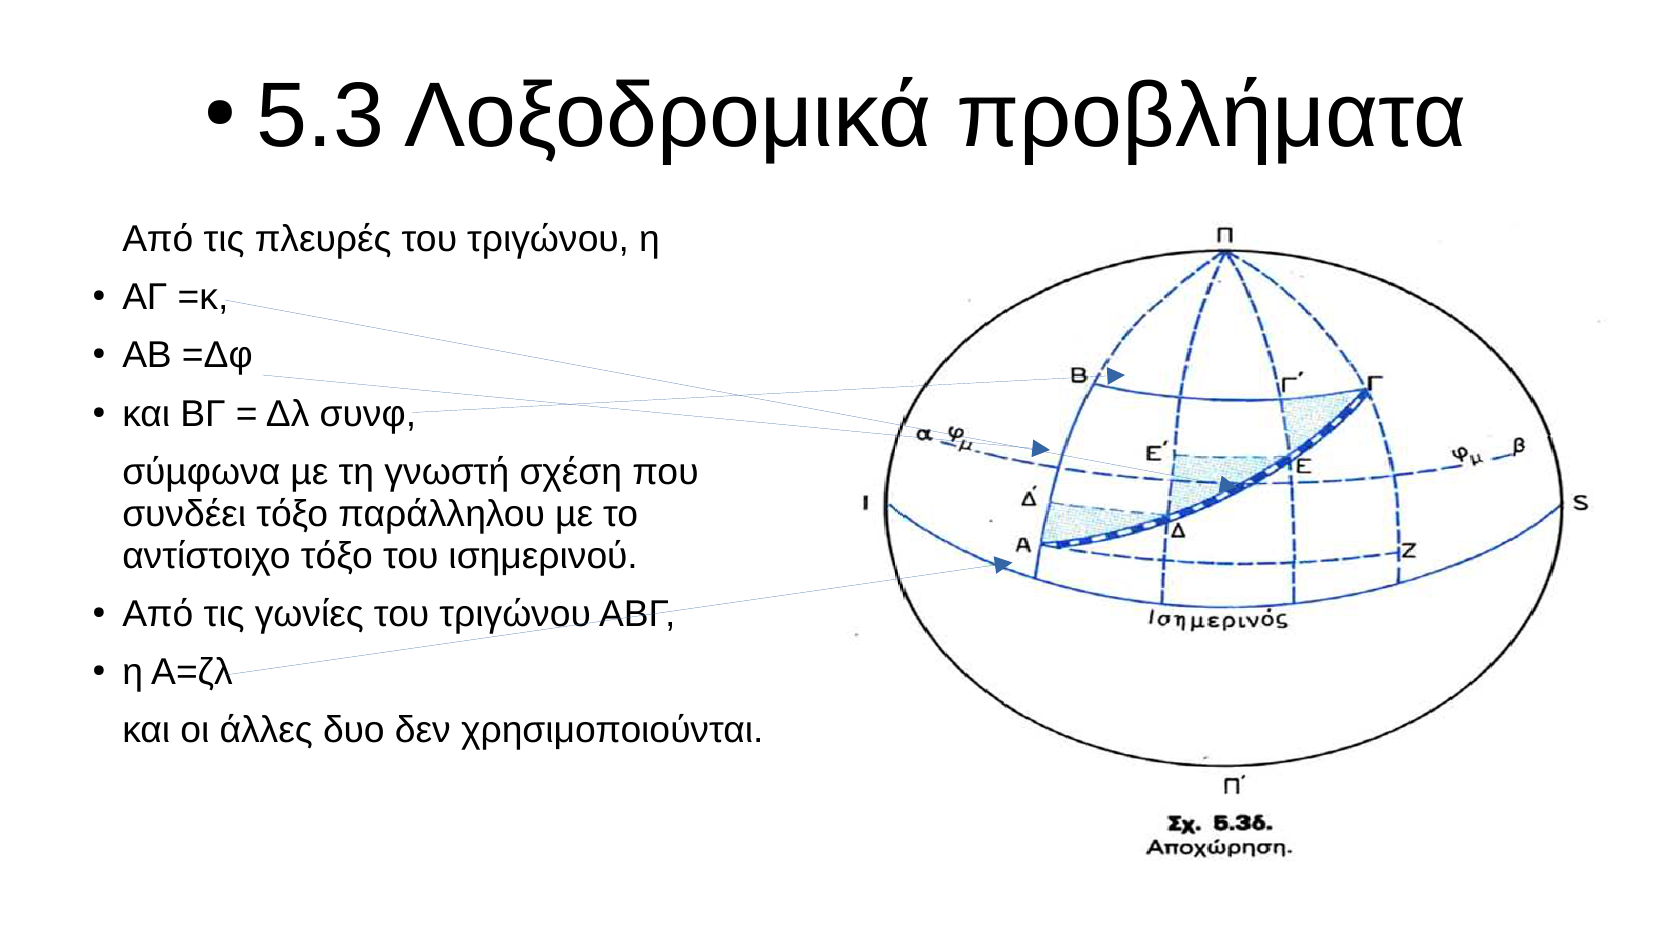

# 5.3 Λοξοδρομικά προβλήματα
Από τις πλευρές του τριγώνου, η
ΑΓ =κ,
ΑΒ =Δφ
και ΒΓ = Δλ συνφ,
σύµφωνα µε τη γνωστή σχέση που συνδέει τόξο παράλληλου µε το αντίστοιχο τόξο του ισημερινού.
Από τις γωνίες του τριγώνου ΑΒΓ,
η Α=ζλ
και οι άλλες δυο δεν χρησιμοποιούνται.